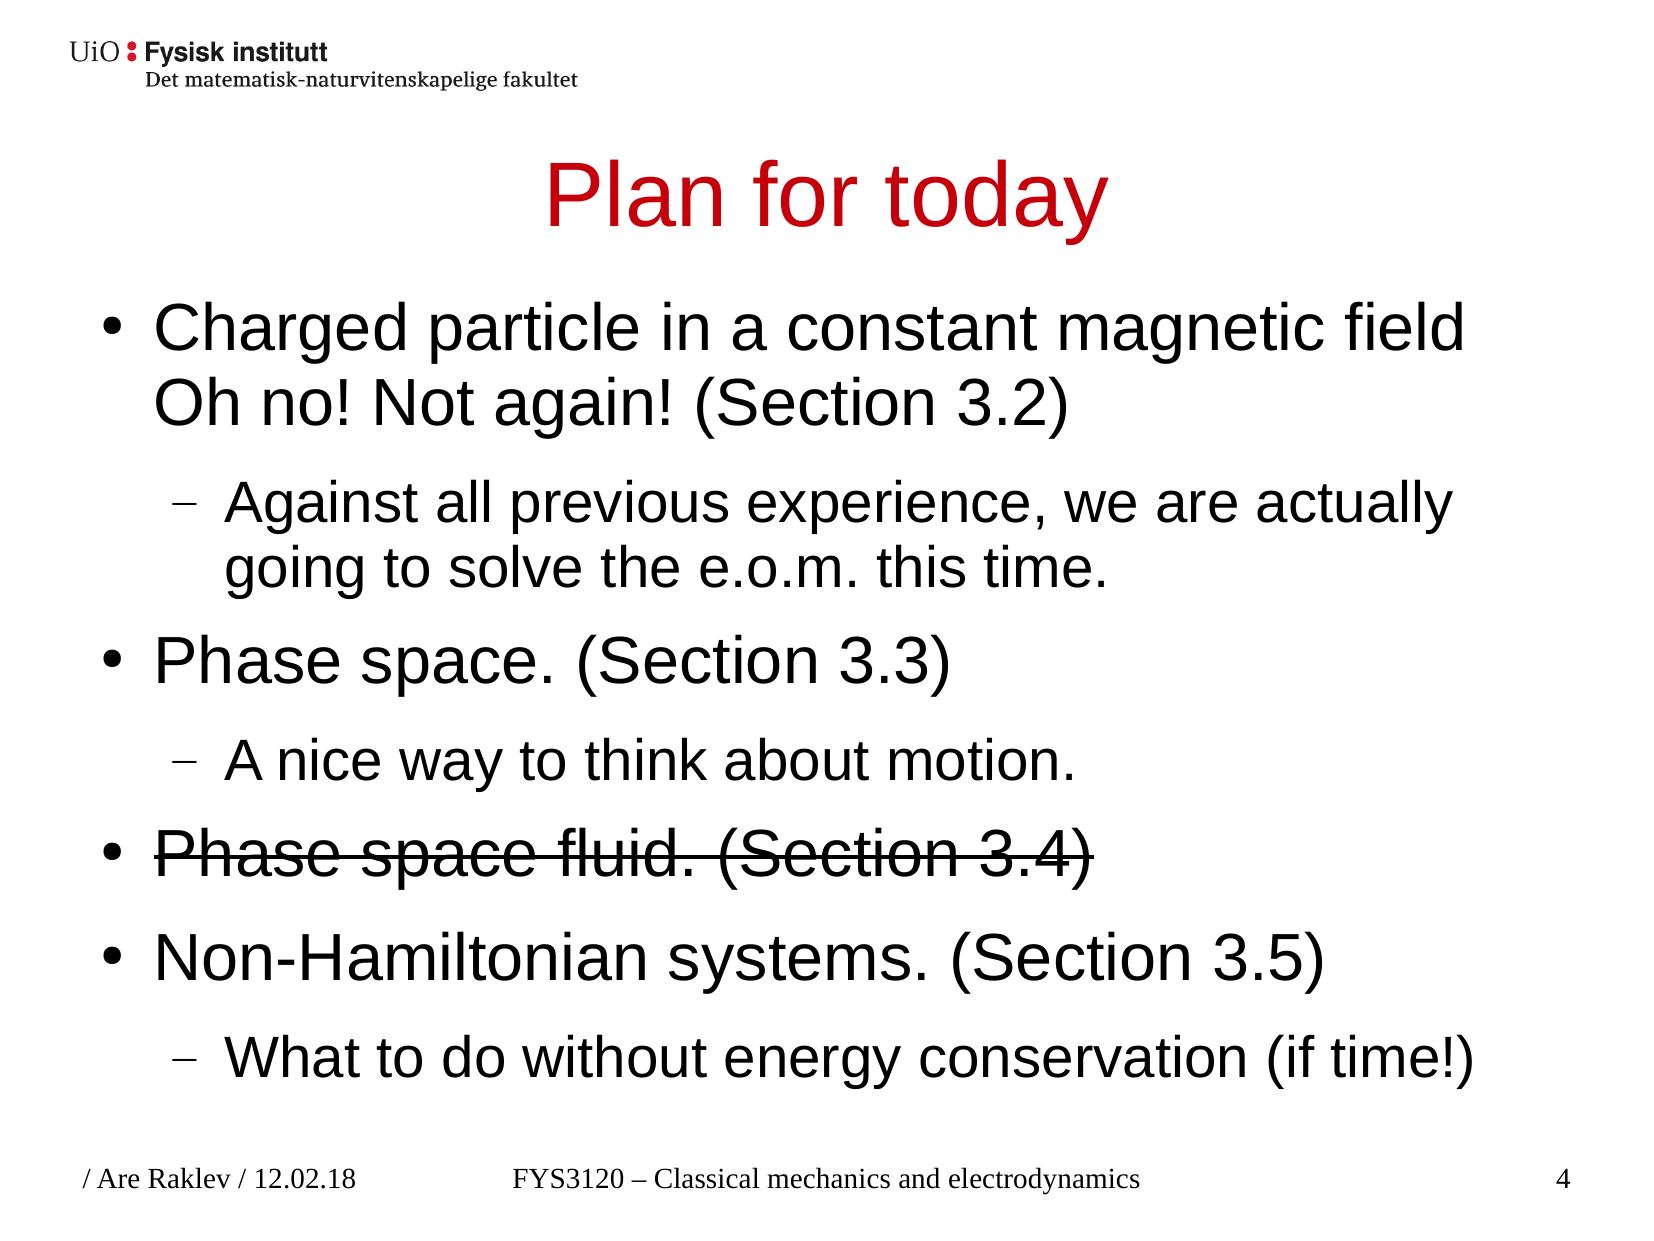

# Plan for today
Charged particle in a constant magnetic field Oh no! Not again! (Section 3.2)
Against all previous experience, we are actually going to solve the e.o.m. this time.
Phase space. (Section 3.3)
A nice way to think about motion.
Phase space fluid. (Section 3.4)
Non-Hamiltonian systems. (Section 3.5)
What to do without energy conservation (if time!)
/ Are Raklev / 12.02.18
FYS3120 – Classical mechanics and electrodynamics
4